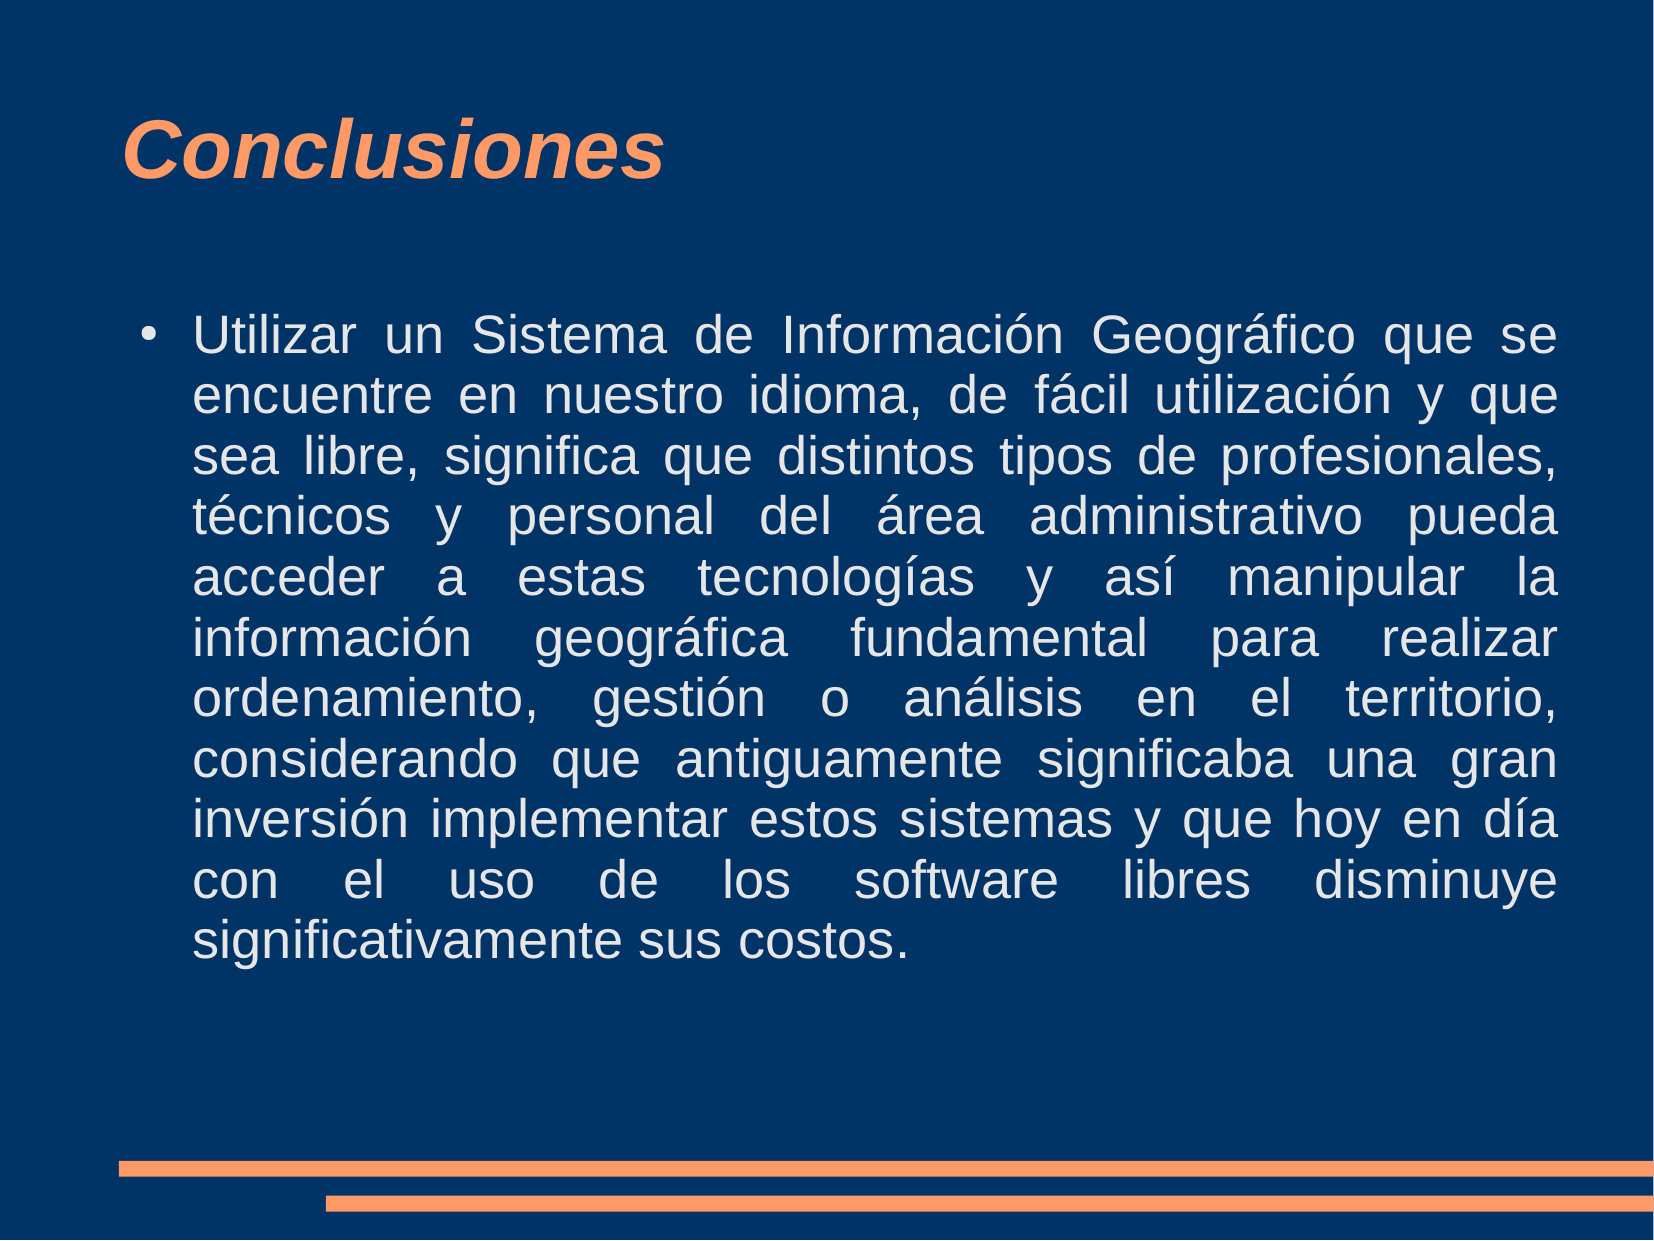

# Conclusiones
Utilizar un Sistema de Información Geográfico que se encuentre en nuestro idioma, de fácil utilización y que sea libre, significa que distintos tipos de profesionales, técnicos y personal del área administrativo pueda acceder a estas tecnologías y así manipular la información geográfica fundamental para realizar ordenamiento, gestión o análisis en el territorio, considerando que antiguamente significaba una gran inversión implementar estos sistemas y que hoy en día con el uso de los software libres disminuye significativamente sus costos.